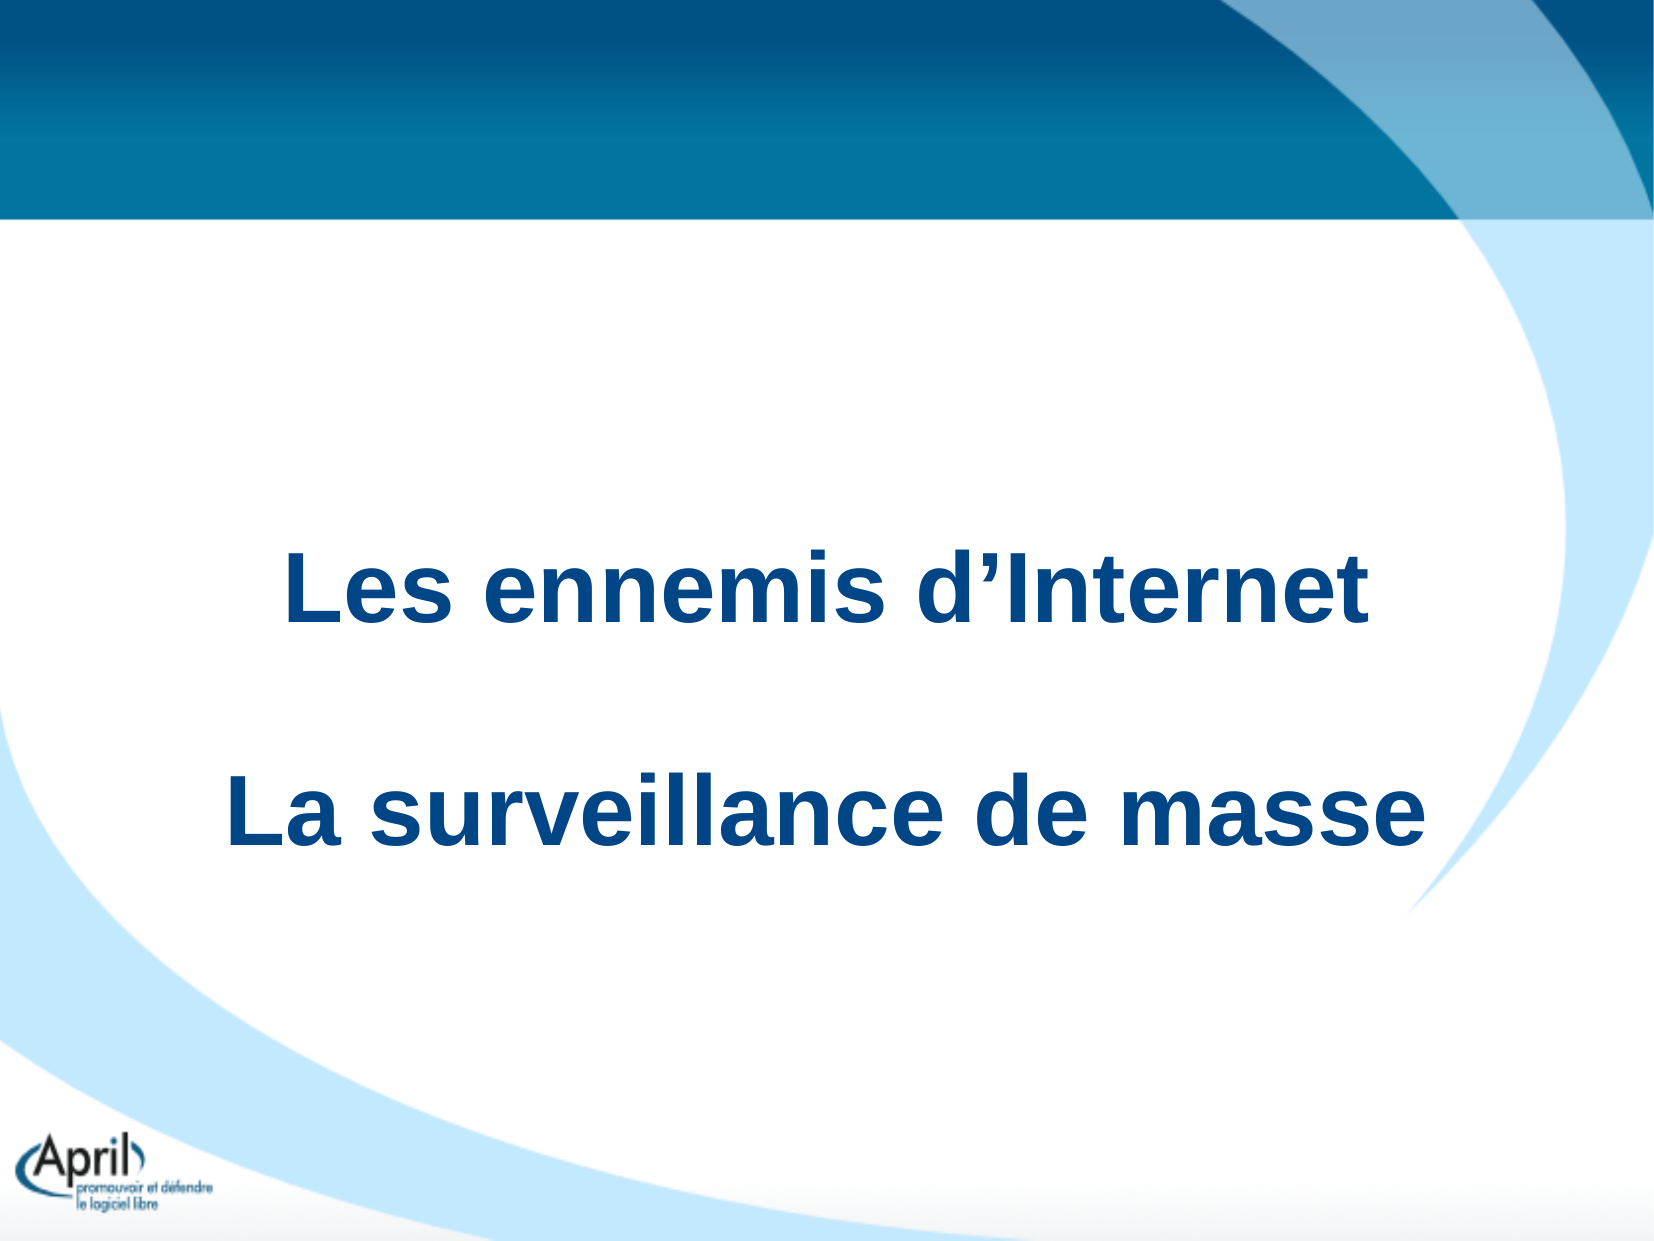

# Les ennemis d’Internet
La surveillance de masse